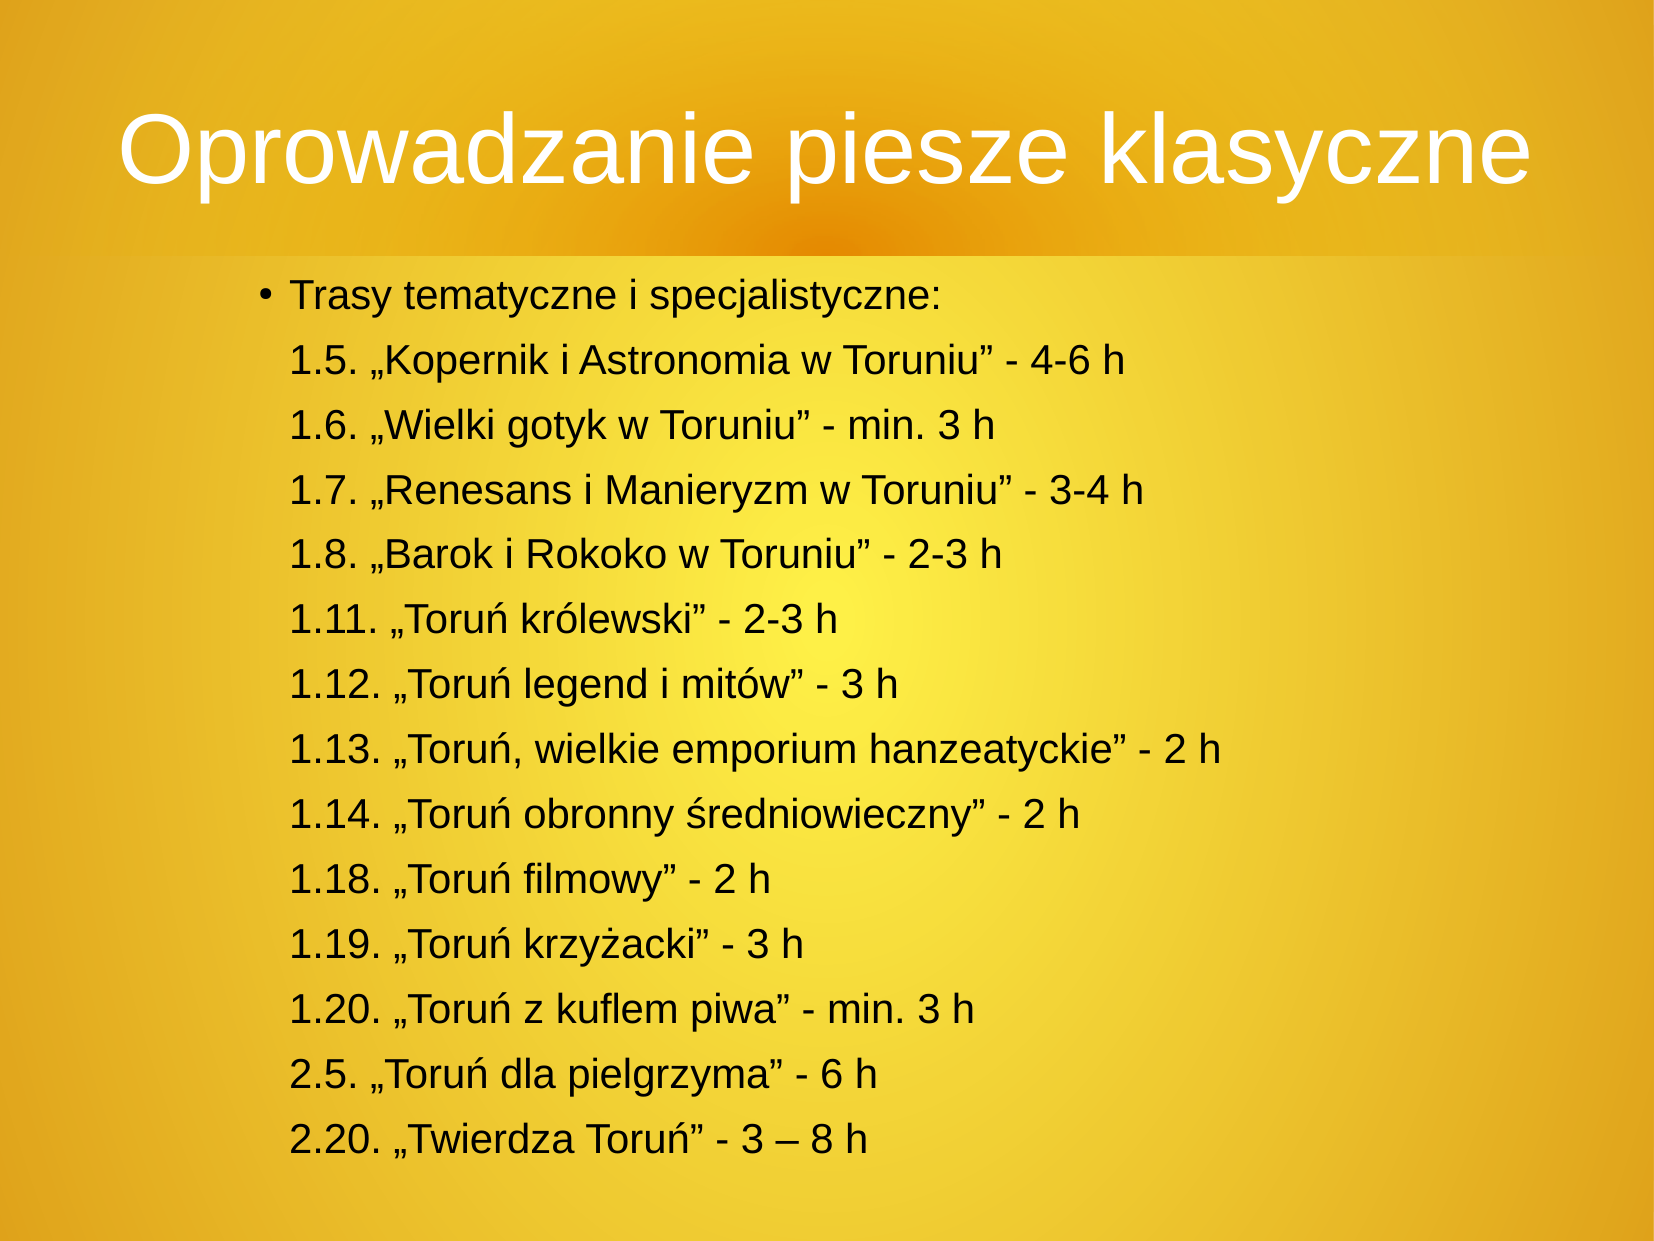

# Oprowadzanie piesze klasyczne
Trasy tematyczne i specjalistyczne:
1.5. „Kopernik i Astronomia w Toruniu” - 4-6 h
1.6. „Wielki gotyk w Toruniu” - min. 3 h
1.7. „Renesans i Manieryzm w Toruniu” - 3-4 h
1.8. „Barok i Rokoko w Toruniu” - 2-3 h
1.11. „Toruń królewski” - 2-3 h
1.12. „Toruń legend i mitów” - 3 h
1.13. „Toruń, wielkie emporium hanzeatyckie” - 2 h
1.14. „Toruń obronny średniowieczny” - 2 h
1.18. „Toruń filmowy” - 2 h
1.19. „Toruń krzyżacki” - 3 h
1.20. „Toruń z kuflem piwa” - min. 3 h
2.5. „Toruń dla pielgrzyma” - 6 h
2.20. „Twierdza Toruń” - 3 – 8 h